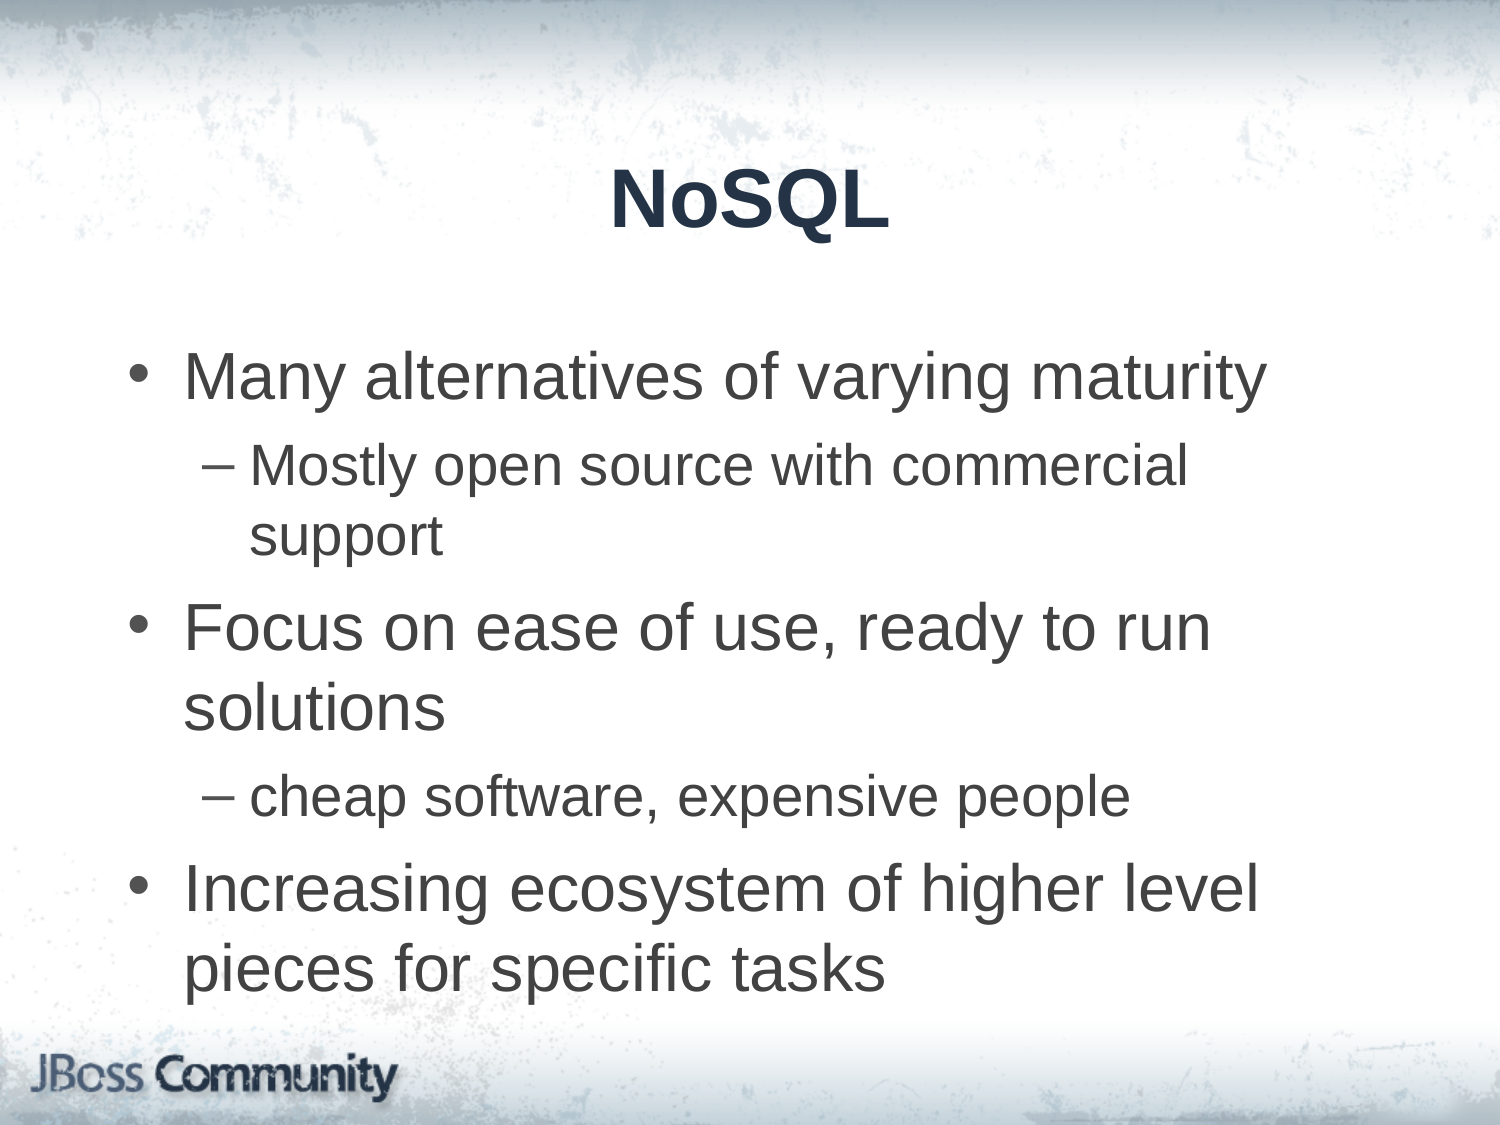

# NoSQL
Many alternatives of varying maturity
Mostly open source with commercial support
Focus on ease of use, ready to run solutions
cheap software, expensive people
Increasing ecosystem of higher level pieces for specific tasks